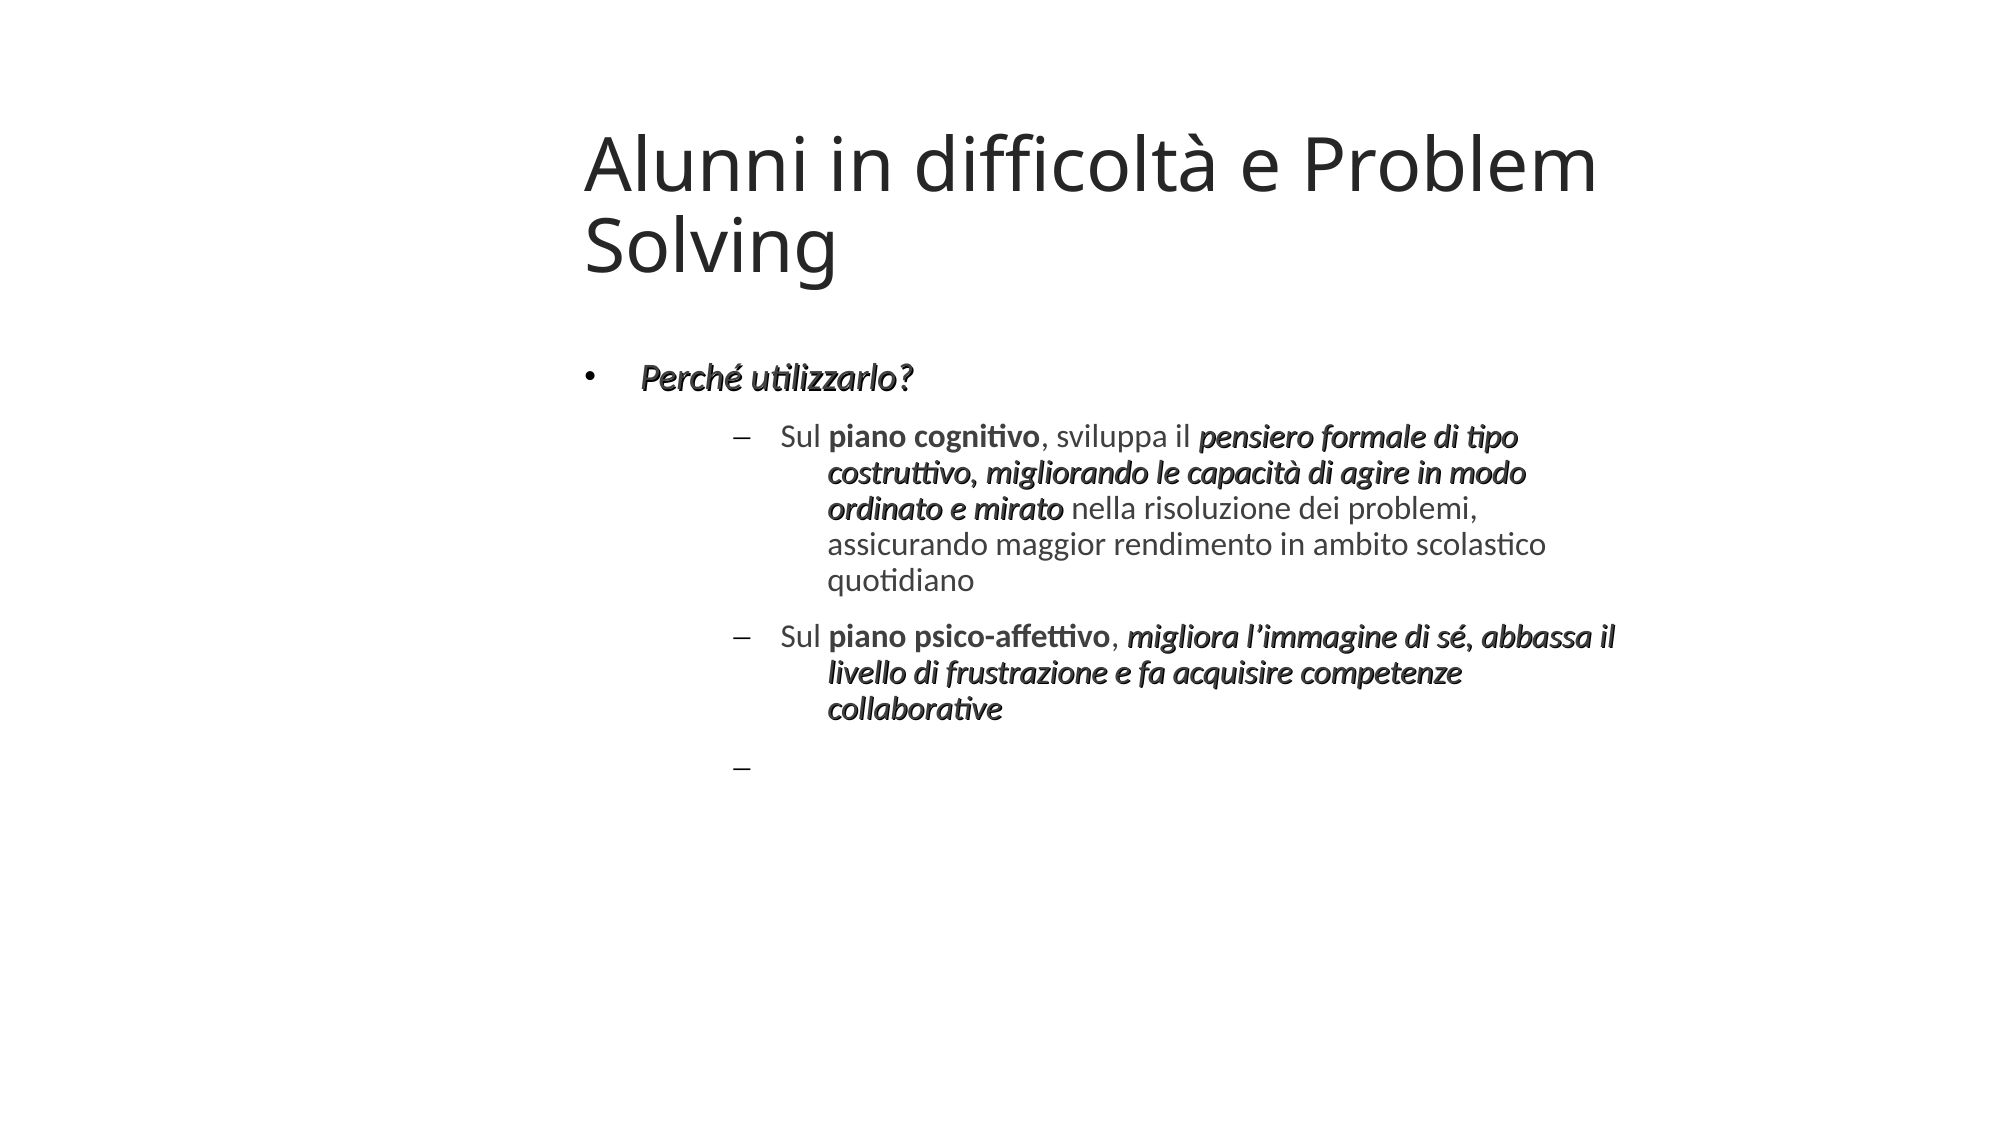

# Alunni in difficoltà e Problem Solving
Perché utilizzarlo?
Sul piano cognitivo, sviluppa il pensiero formale di tipo costruttivo, migliorando le capacità di agire in modo ordinato e mirato nella risoluzione dei problemi, assicurando maggior rendimento in ambito scolastico quotidiano
Sul piano psico-affettivo, migliora l’immagine di sé, abbassa il livello di frustrazione e fa acquisire competenze collaborative